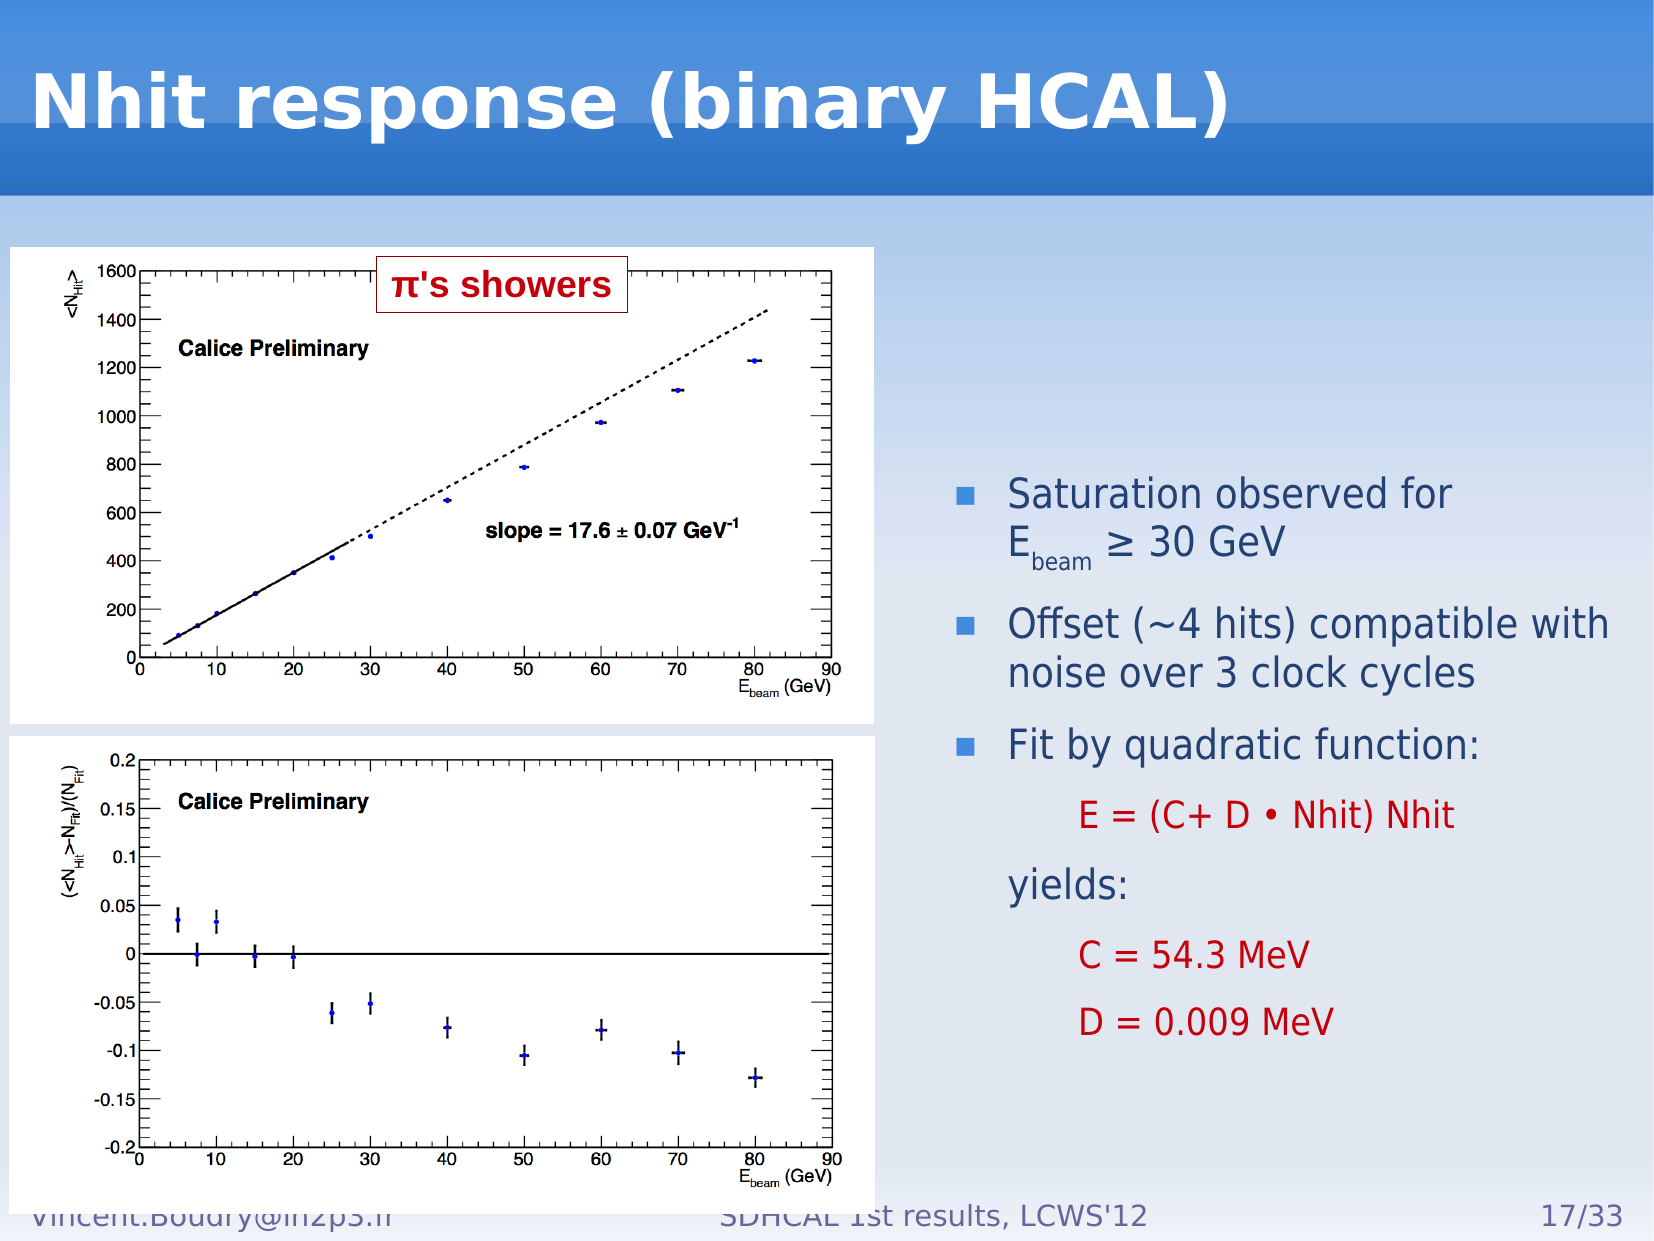

# Nhit response (binary HCAL)
π's showers
Saturation observed for
Ebeam ≥ 30 GeV
Offset (~4 hits) compatible with noise over 3 clock cycles
Fit by quadratic function:
E = (C+ D • Nhit) Nhit
yields:
C = 54.3 MeV
D = 0.009 MeV
Vincent.Boudry@in2p3.fr
SDHCAL 1st results, LCWS'12
17